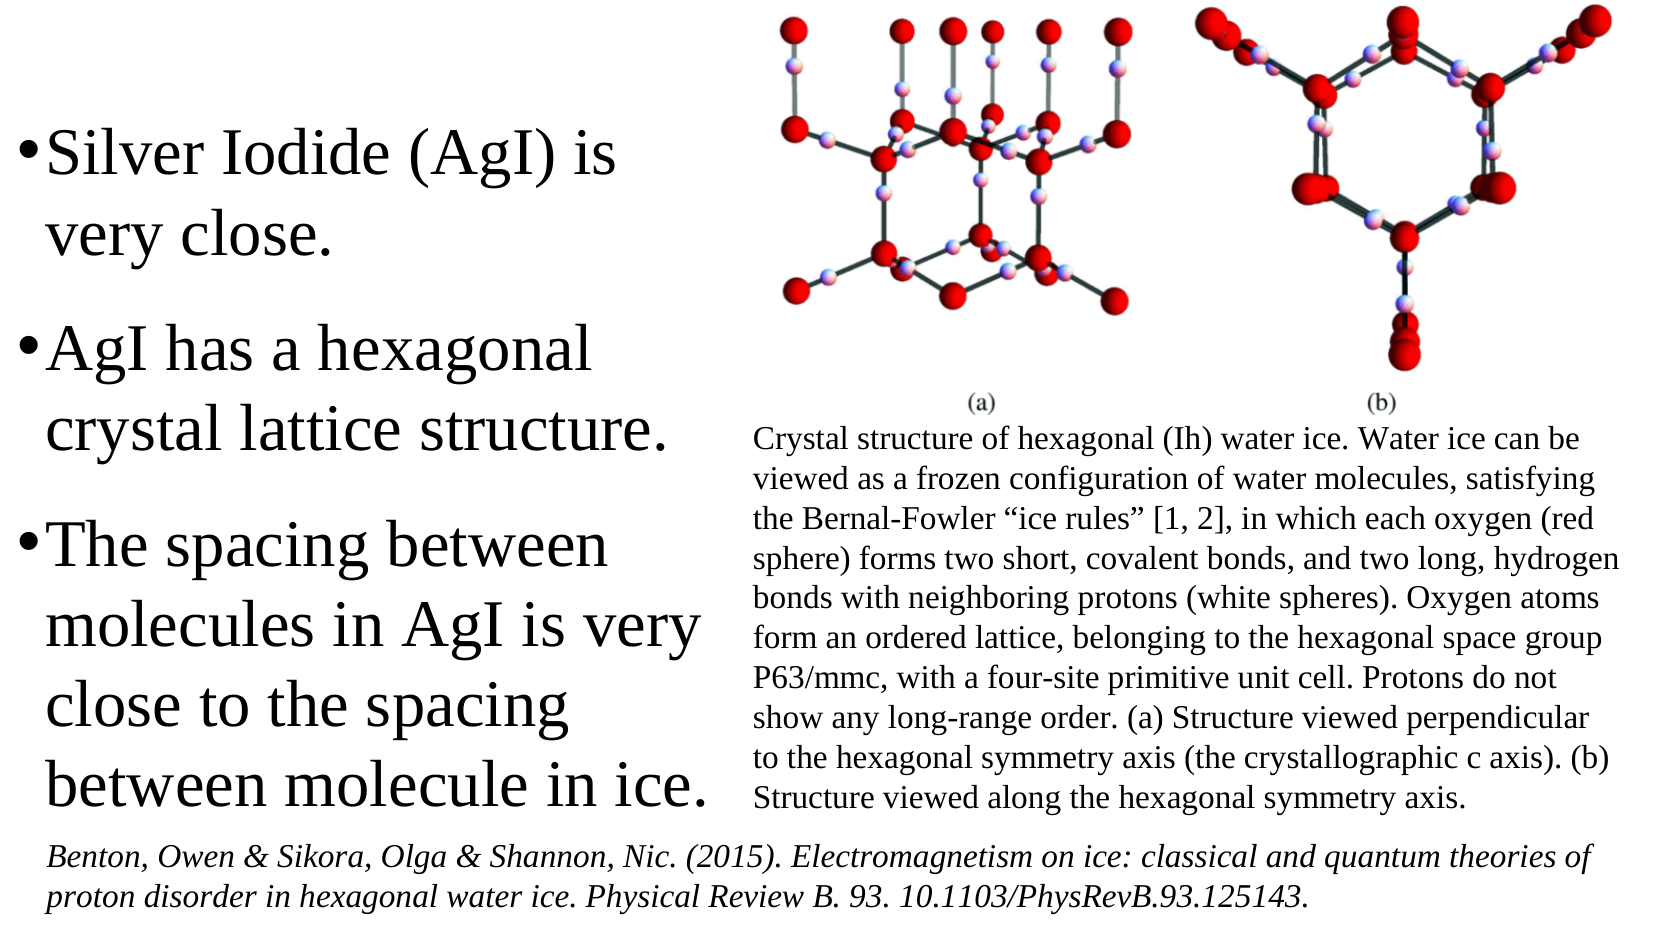

# Silver Iodide (AgI) is very close.
AgI has a hexagonal crystal lattice structure.
The spacing between molecules in AgI is very close to the spacing between molecule in ice.
Crystal structure of hexagonal (Ih) water ice. Water ice can be viewed as a frozen configuration of water molecules, satisfying the Bernal-Fowler “ice rules” [1, 2], in which each oxygen (red sphere) forms two short, covalent bonds, and two long, hydrogen bonds with neighboring protons (white spheres). Oxygen atoms form an ordered lattice, belonging to the hexagonal space group P63/mmc, with a four-site primitive unit cell. Protons do not show any long-range order. (a) Structure viewed perpendicular to the hexagonal symmetry axis (the crystallographic c axis). (b) Structure viewed along the hexagonal symmetry axis.
Benton, Owen & Sikora, Olga & Shannon, Nic. (2015). Electromagnetism on ice: classical and quantum theories of proton disorder in hexagonal water ice. Physical Review B. 93. 10.1103/PhysRevB.93.125143.